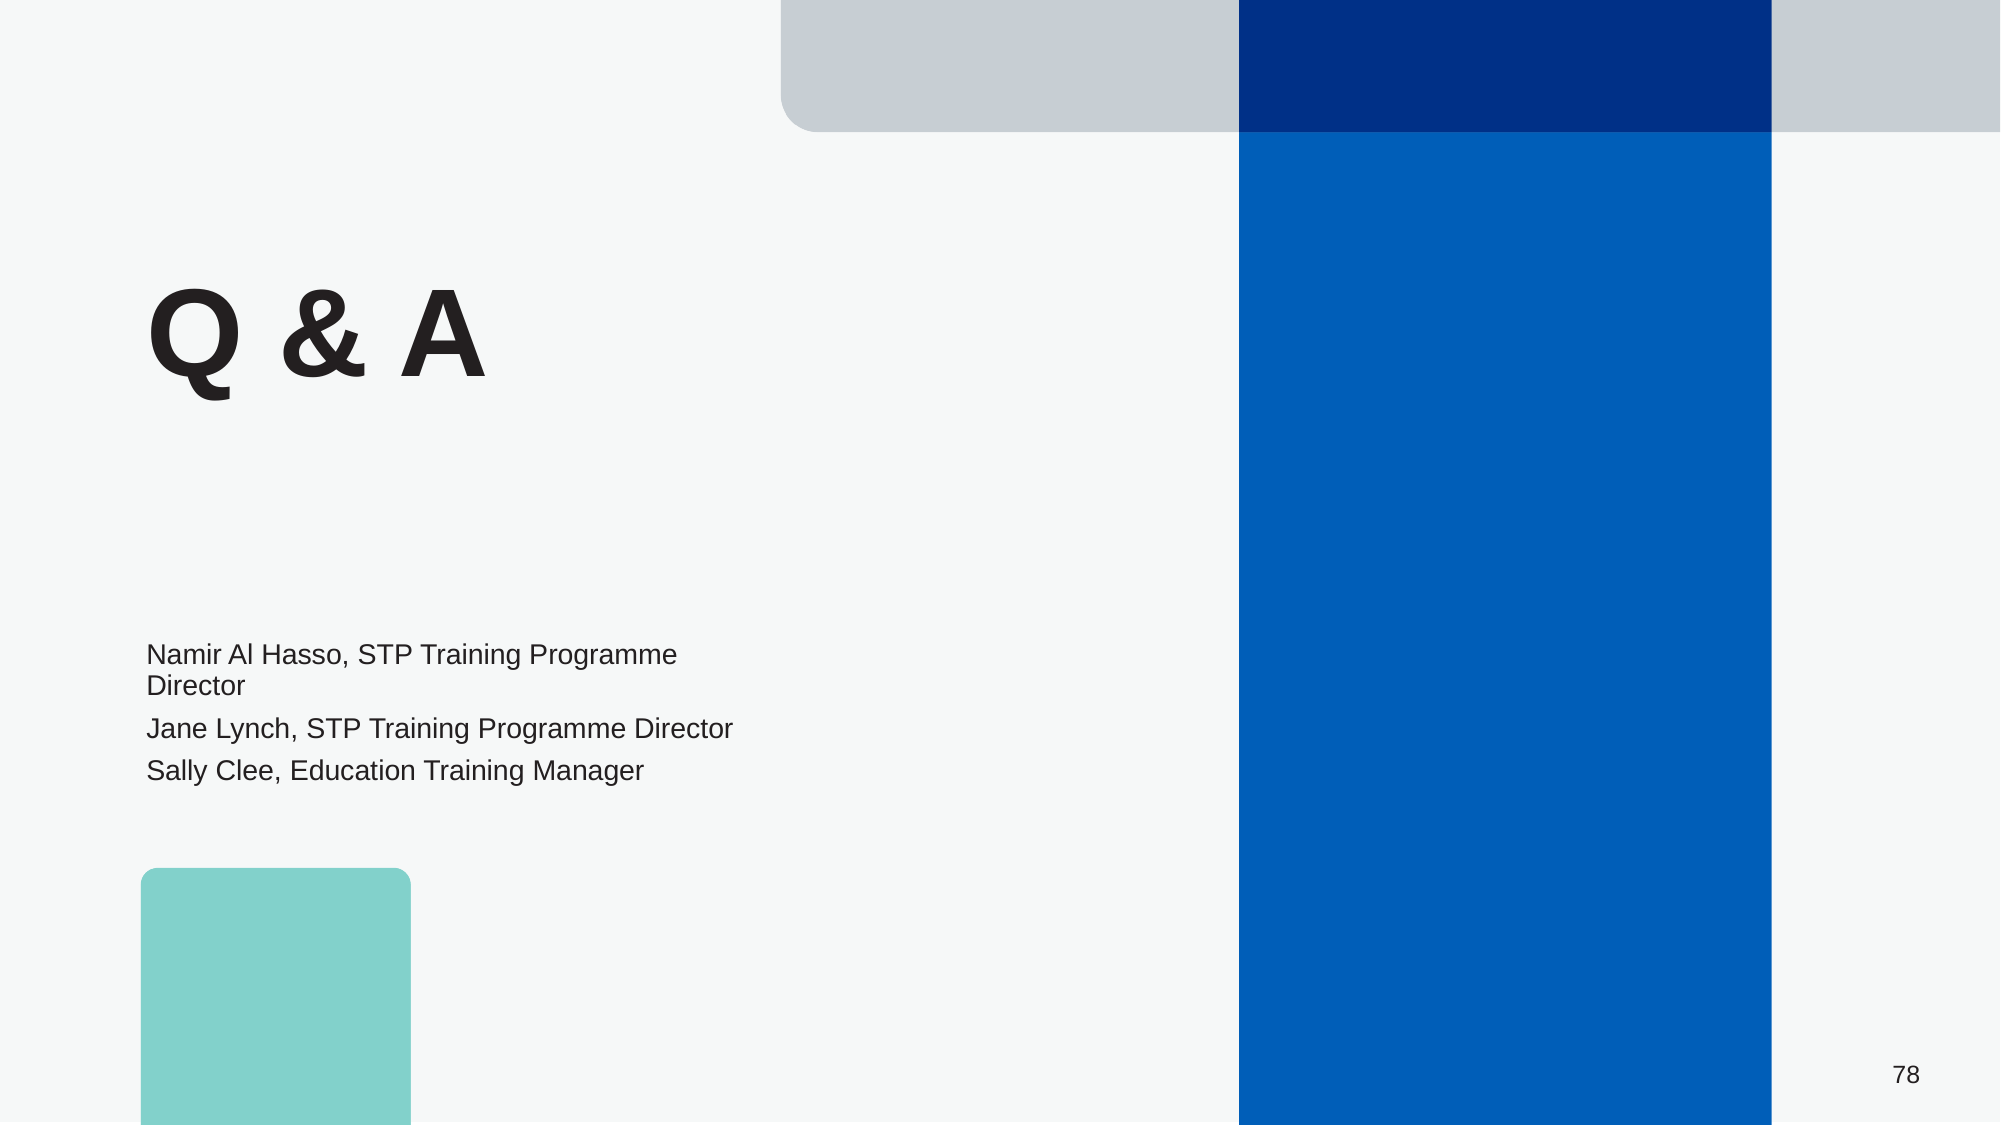

Q & A
# Namir Al Hasso, STP Training Programme Director
Jane Lynch, STP Training Programme Director
Sally Clee, Education Training Manager